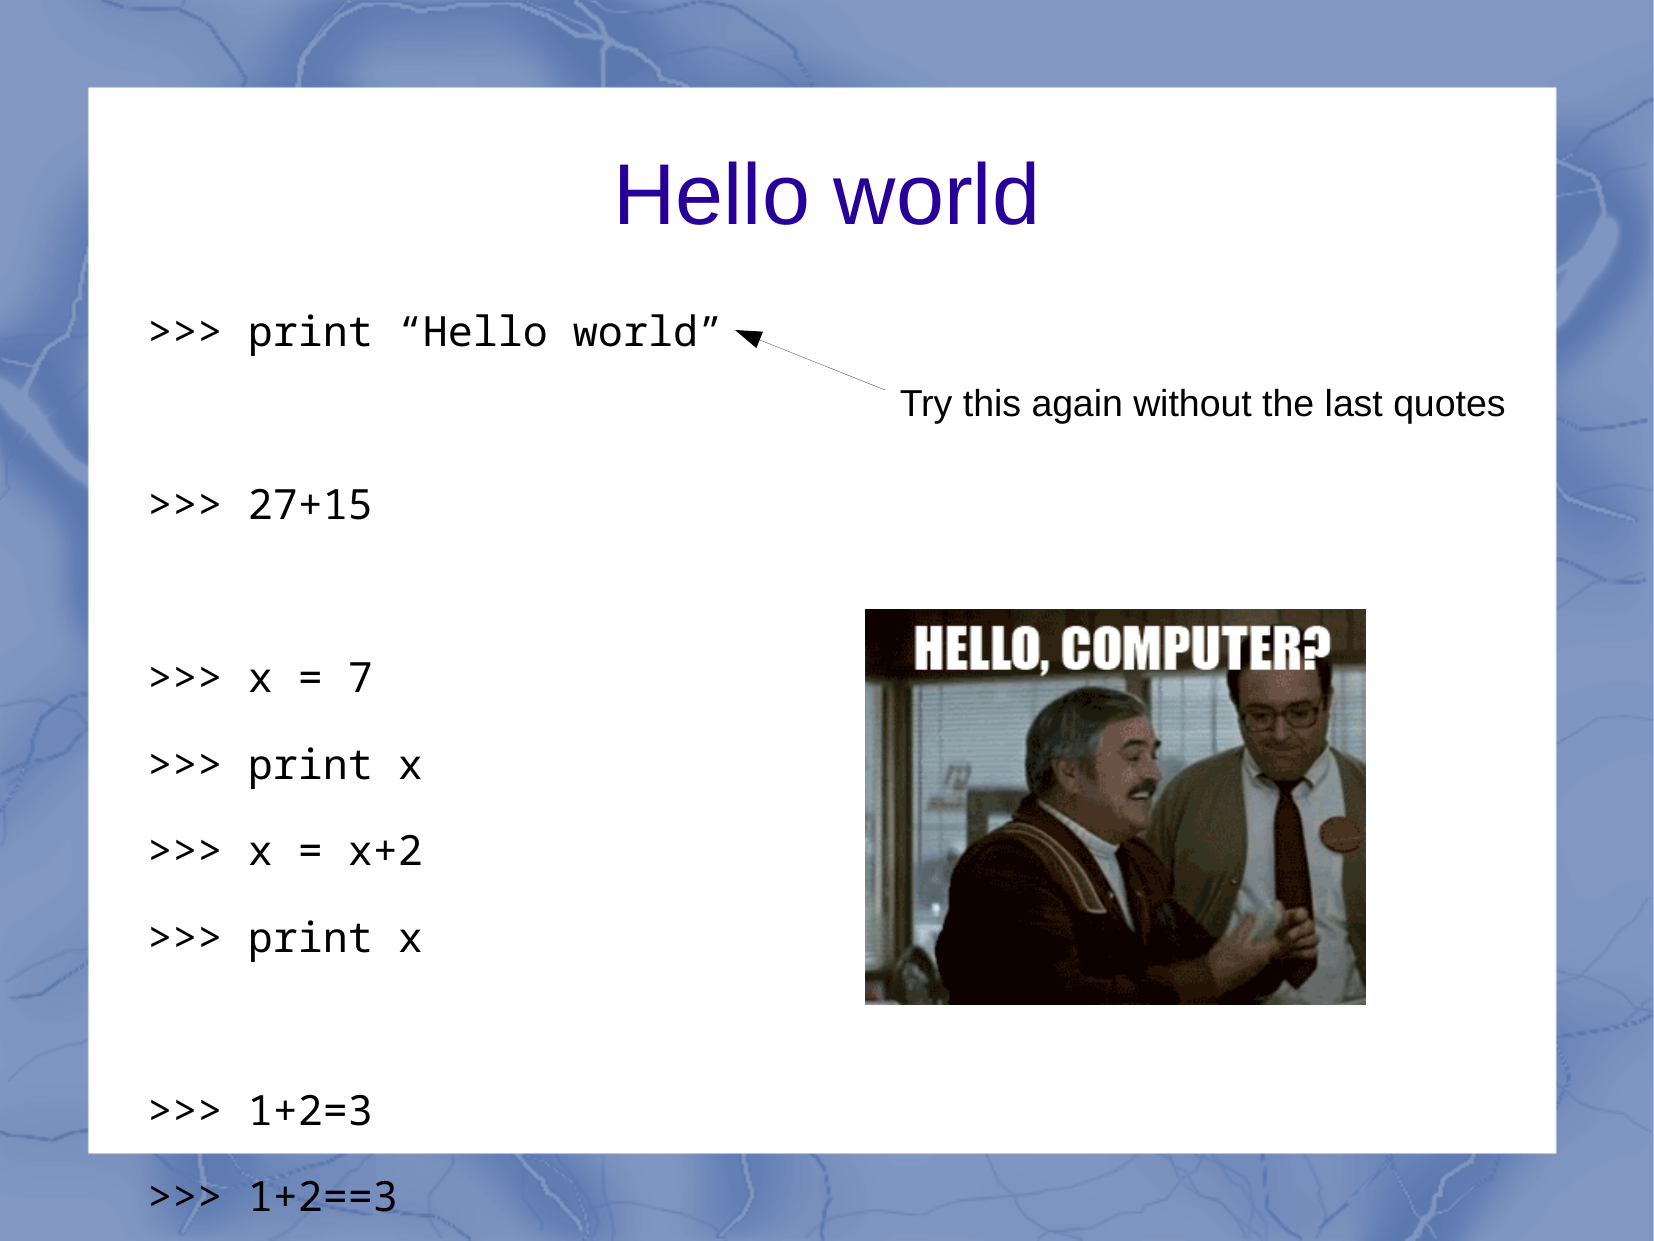

# Hello world
>>> print “Hello world”
>>> 27+15
>>> x = 7
>>> print x
>>> x = x+2
>>> print x
>>> 1+2=3
>>> 1+2==3
Try this again without the last quotes